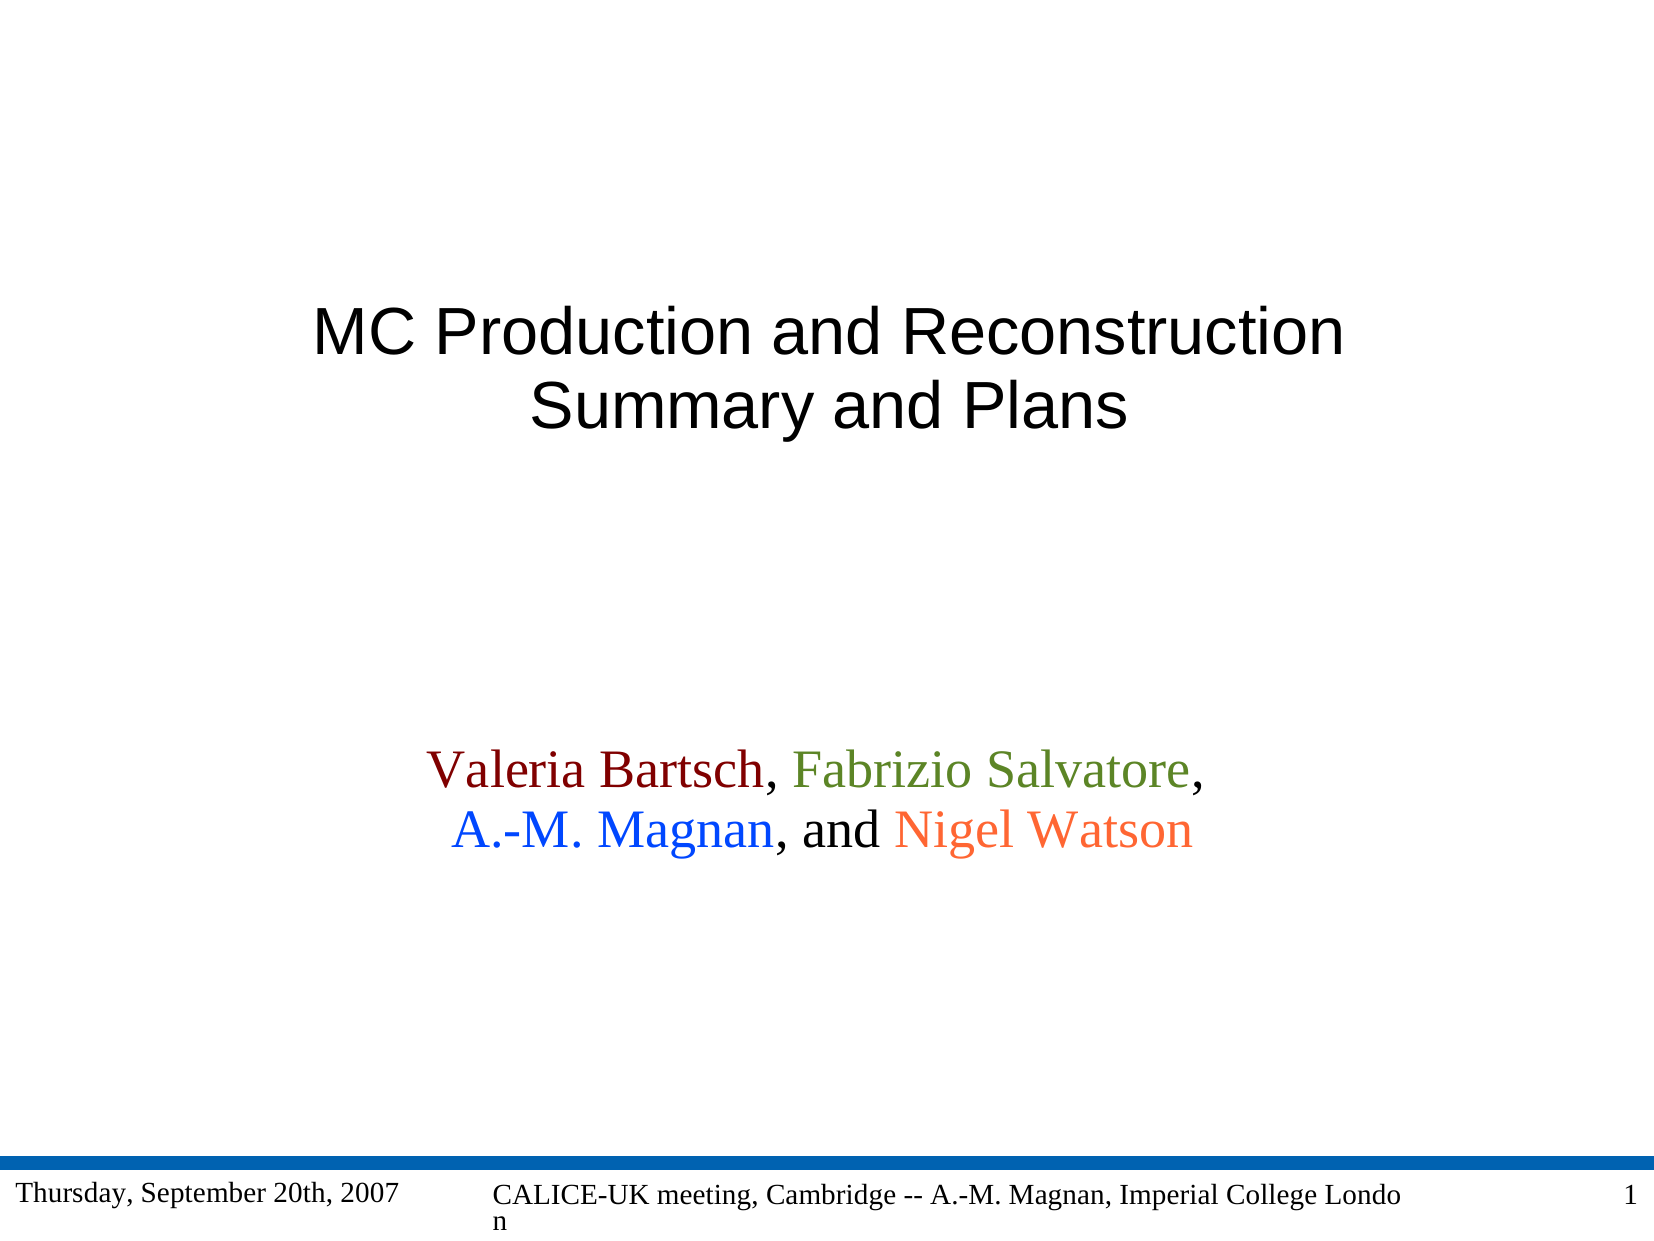

# MC Production and Reconstruction Summary and Plans
Valeria Bartsch, Fabrizio Salvatore,
A.-M. Magnan, and Nigel Watson